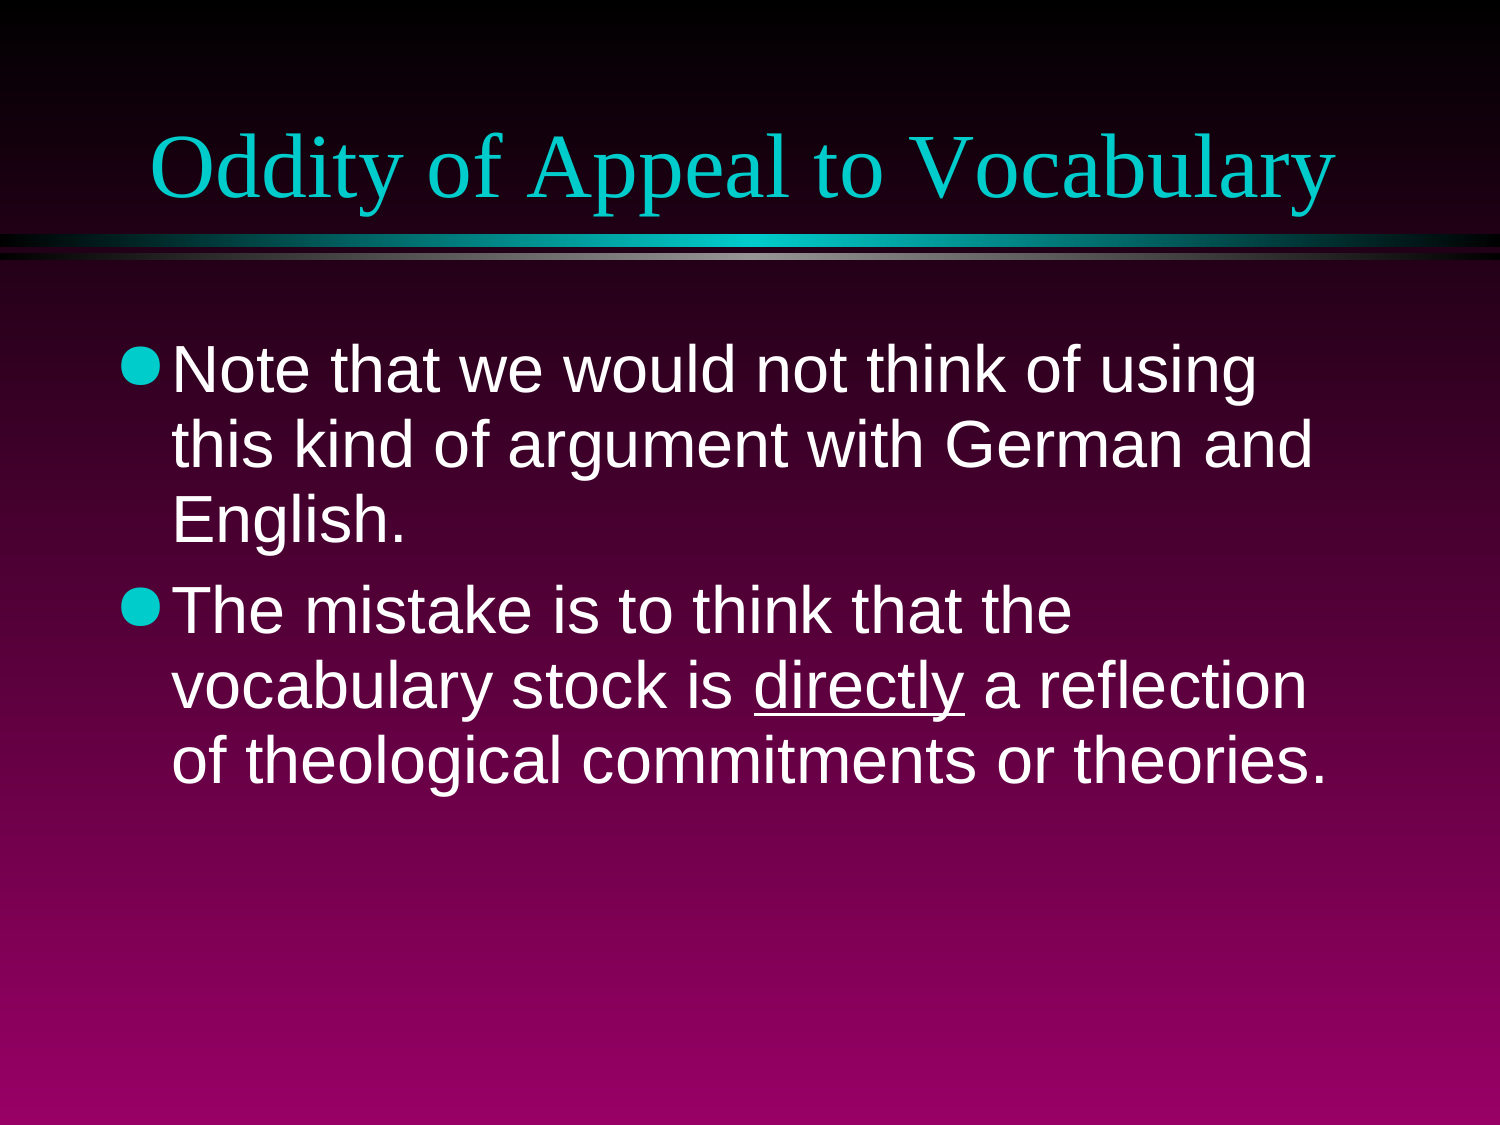

# Oddity of Appeal to Vocabulary
Note that we would not think of using this kind of argument with German and English.
The mistake is to think that the vocabulary stock is directly a reflection of theological commitments or theories.